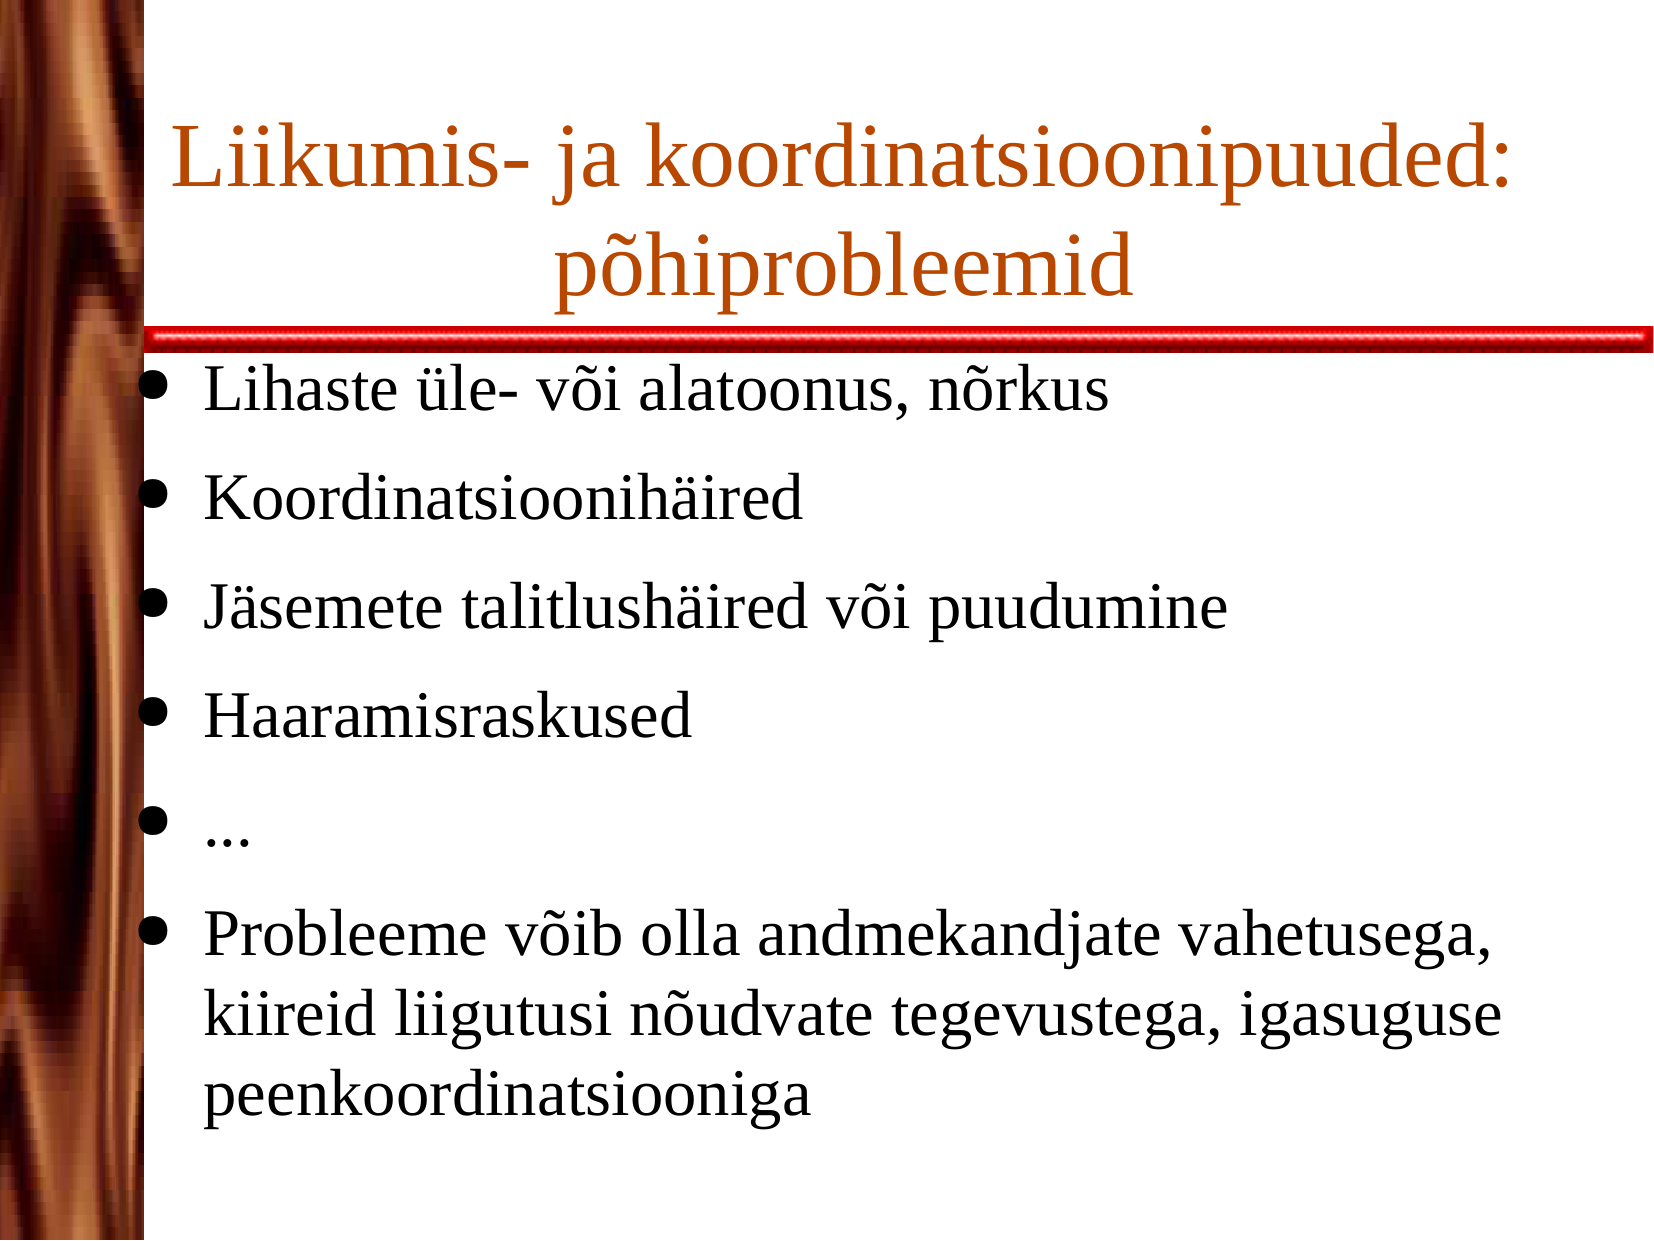

# Liikumis- ja koordinatsioonipuuded: põhiprobleemid
Lihaste üle- või alatoonus, nõrkus
Koordinatsioonihäired
Jäsemete talitlushäired või puudumine
Haaramisraskused
...
Probleeme võib olla andmekandjate vahetusega, kiireid liigutusi nõudvate tegevustega, igasuguse peenkoordinatsiooniga